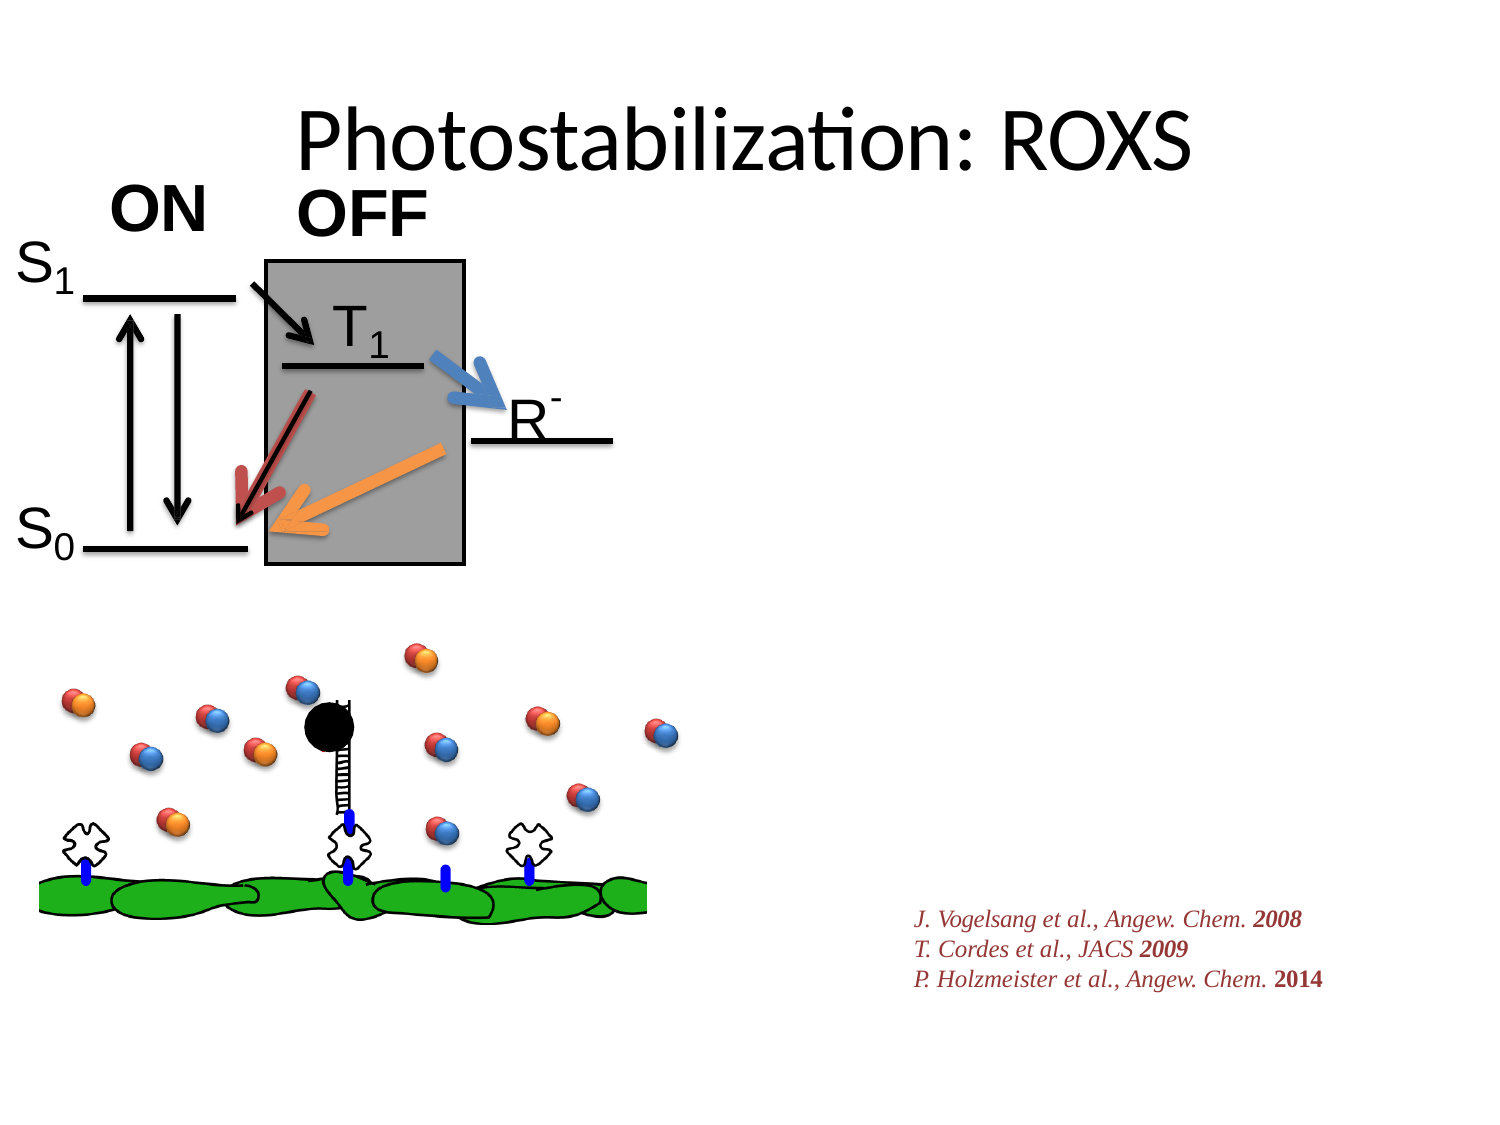

# Photostabilization: ROXS
ON
OFF
S1
T1
R-
S0
J. Vogelsang et al., Angew. Chem. 2008
T. Cordes et al., JACS 2009
P. Holzmeister et al., Angew. Chem. 2014